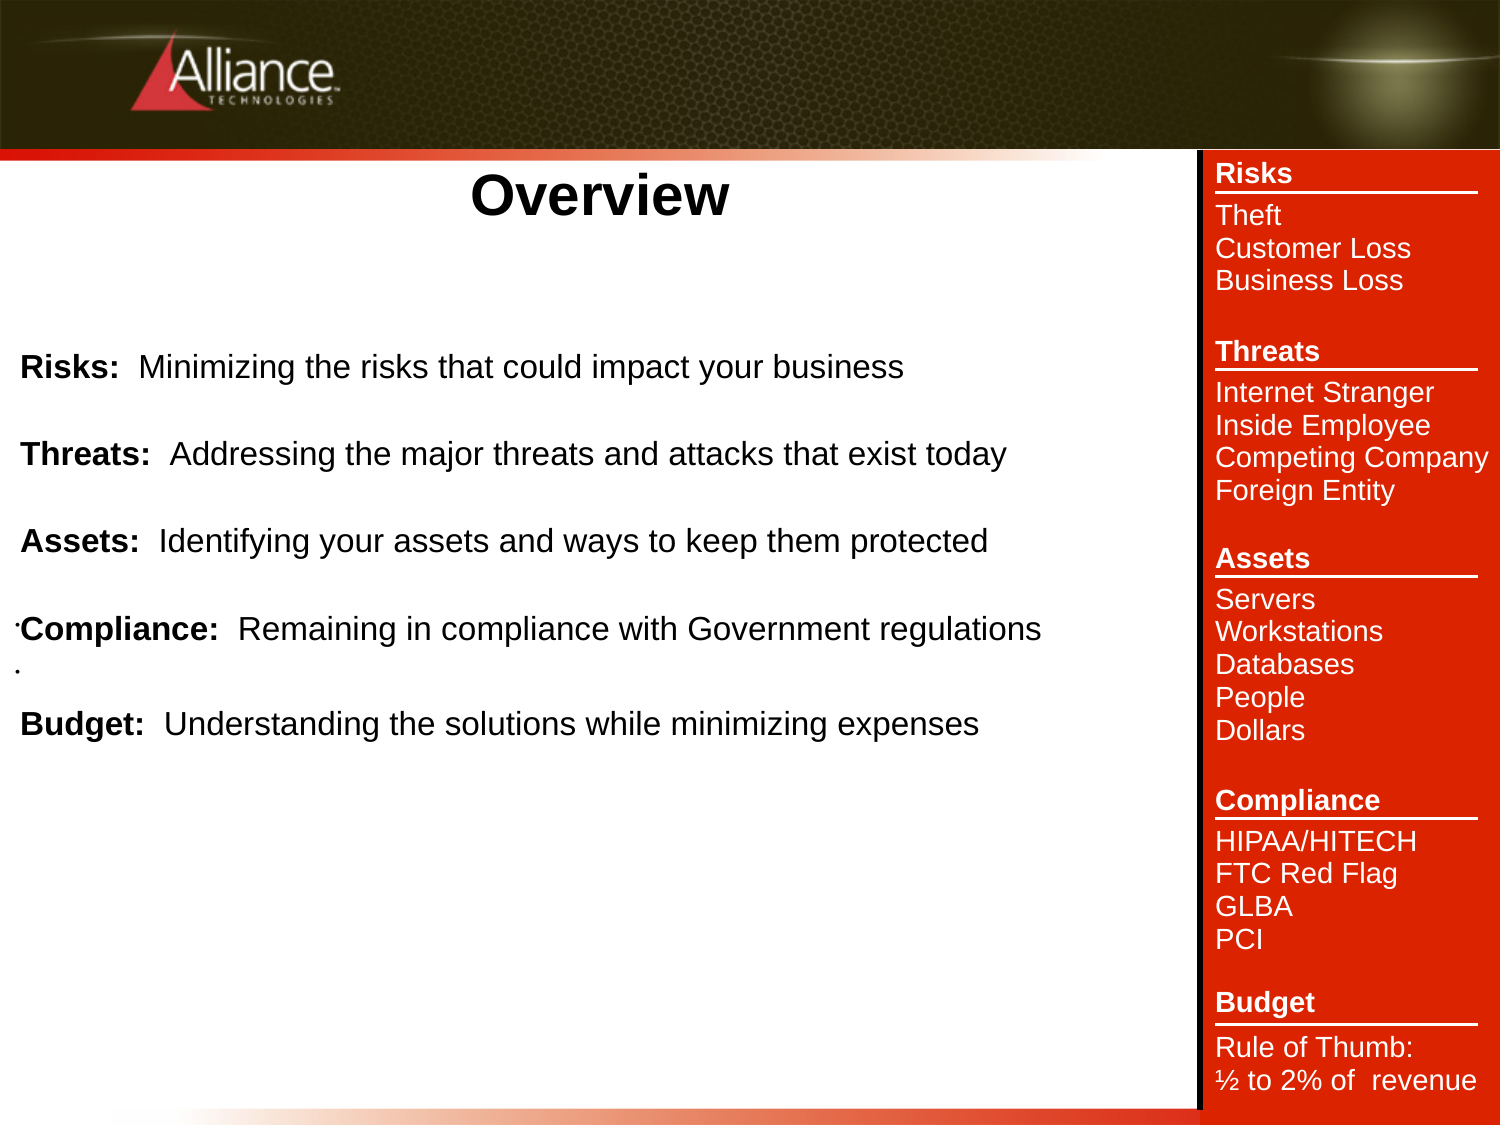

# Overview
Risks
Theft
Customer Loss
Business Loss
Threats
Risks: Minimizing the risks that could impact your business
Threats: Addressing the major threats and attacks that exist today
Assets: Identifying your assets and ways to keep them protected
Compliance: Remaining in compliance with Government regulations
Budget: Understanding the solutions while minimizing expenses
Internet Stranger
Inside Employee
Competing Company
Foreign Entity
Assets
Servers
Workstations
Databases
People
Dollars
Compliance
HIPAA/HITECH
FTC Red Flag
GLBA
PCI
Budget
Rule of Thumb:
½ to 2% of revenue